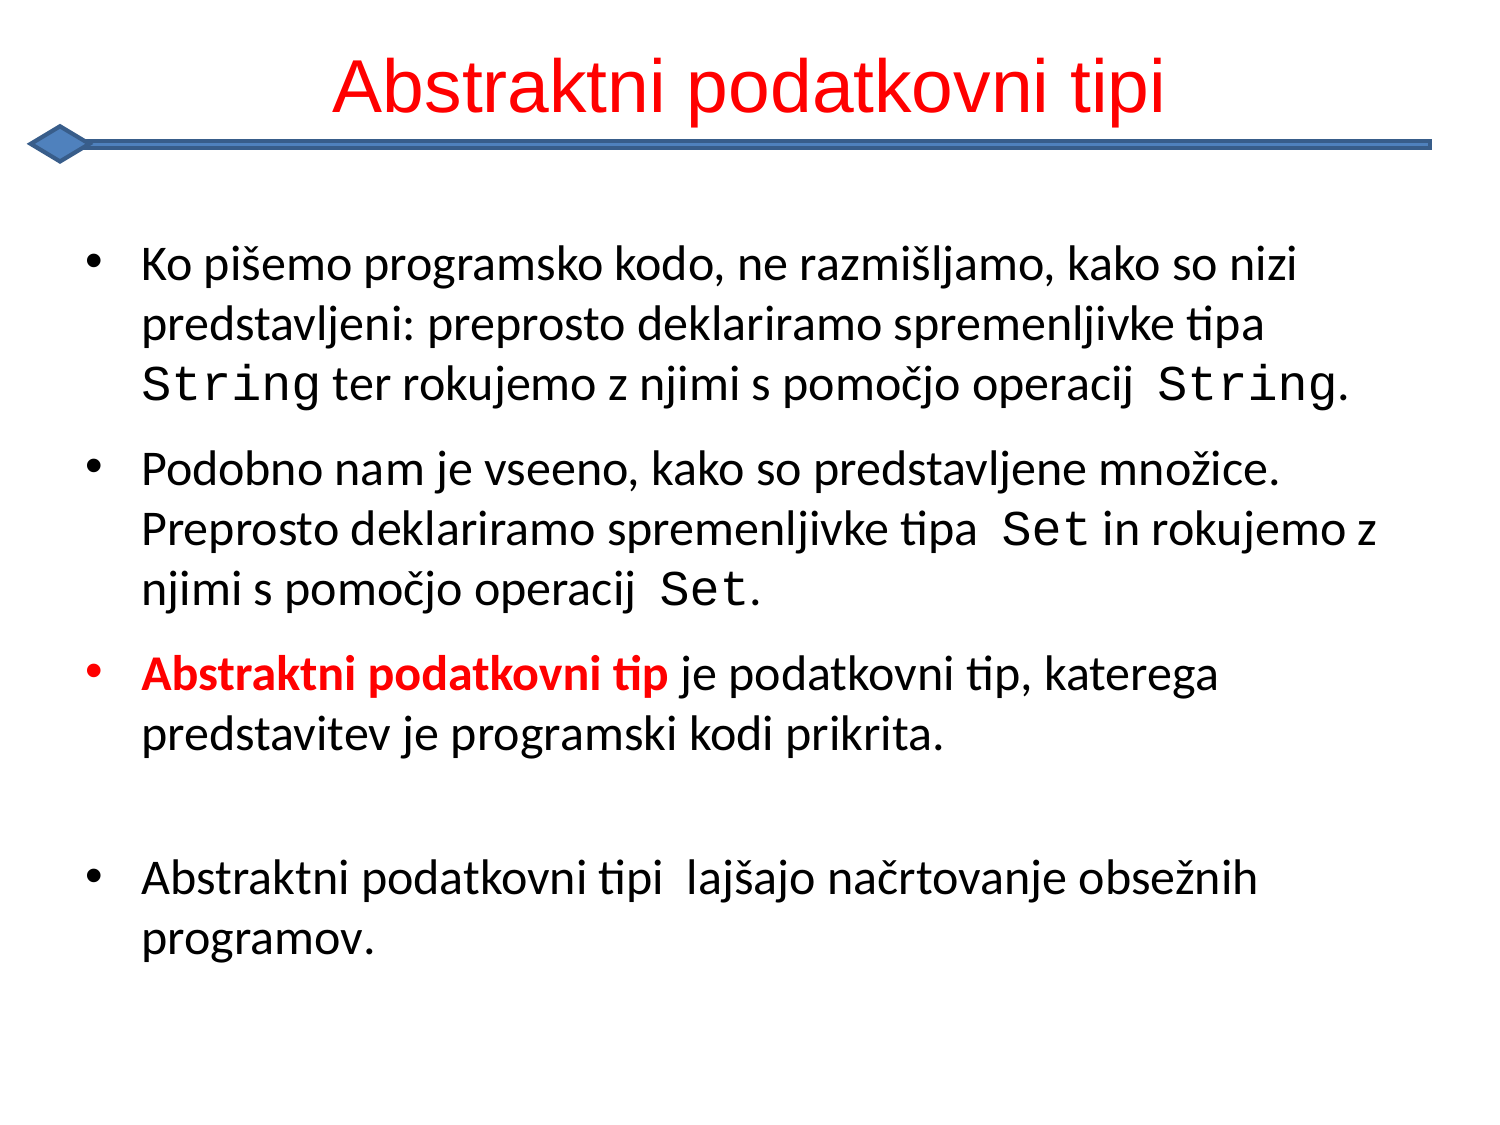

# Abstraktni podatkovni tipi
Ko pišemo programsko kodo, ne razmišljamo, kako so nizi predstavljeni: preprosto deklariramo spremenljivke tipa String ter rokujemo z njimi s pomočjo operacij String.
Podobno nam je vseeno, kako so predstavljene množice. Preprosto deklariramo spremenljivke tipa Set in rokujemo z njimi s pomočjo operacij Set.
Abstraktni podatkovni tip je podatkovni tip, katerega predstavitev je programski kodi prikrita.
Abstraktni podatkovni tipi lajšajo načrtovanje obsežnih programov.